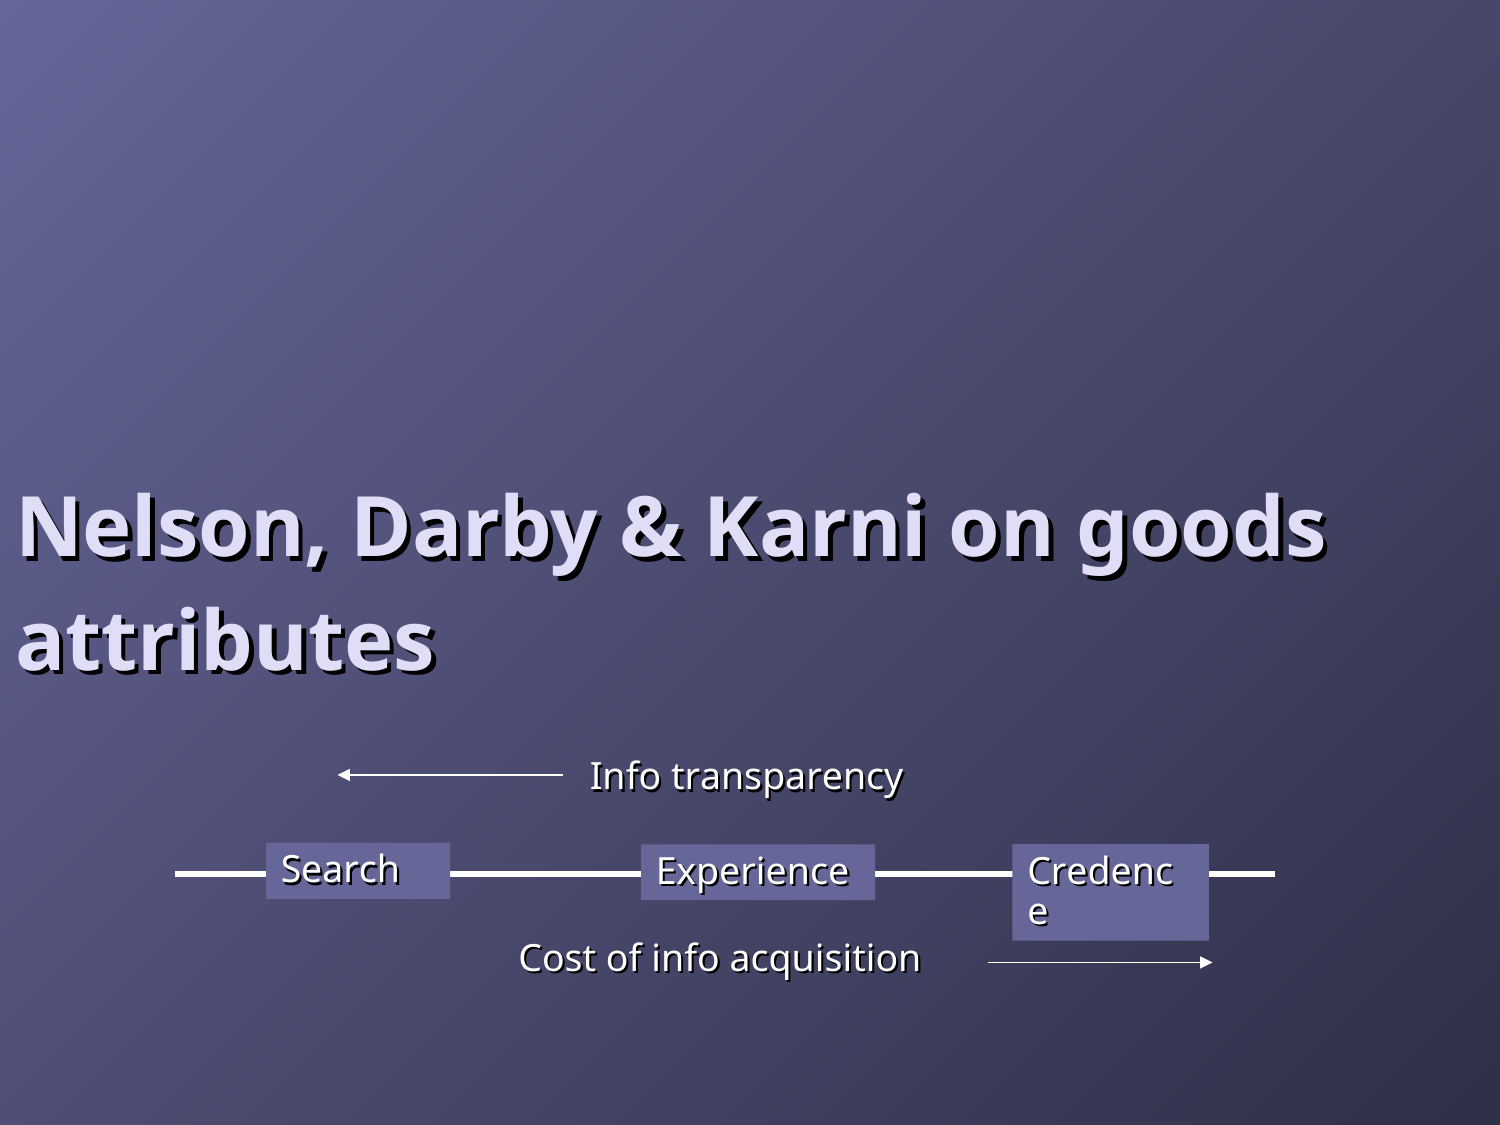

# Nelson, Darby & Karni on goods attributes
Info transparency
Search
Experience
Credence
Cost of info acquisition